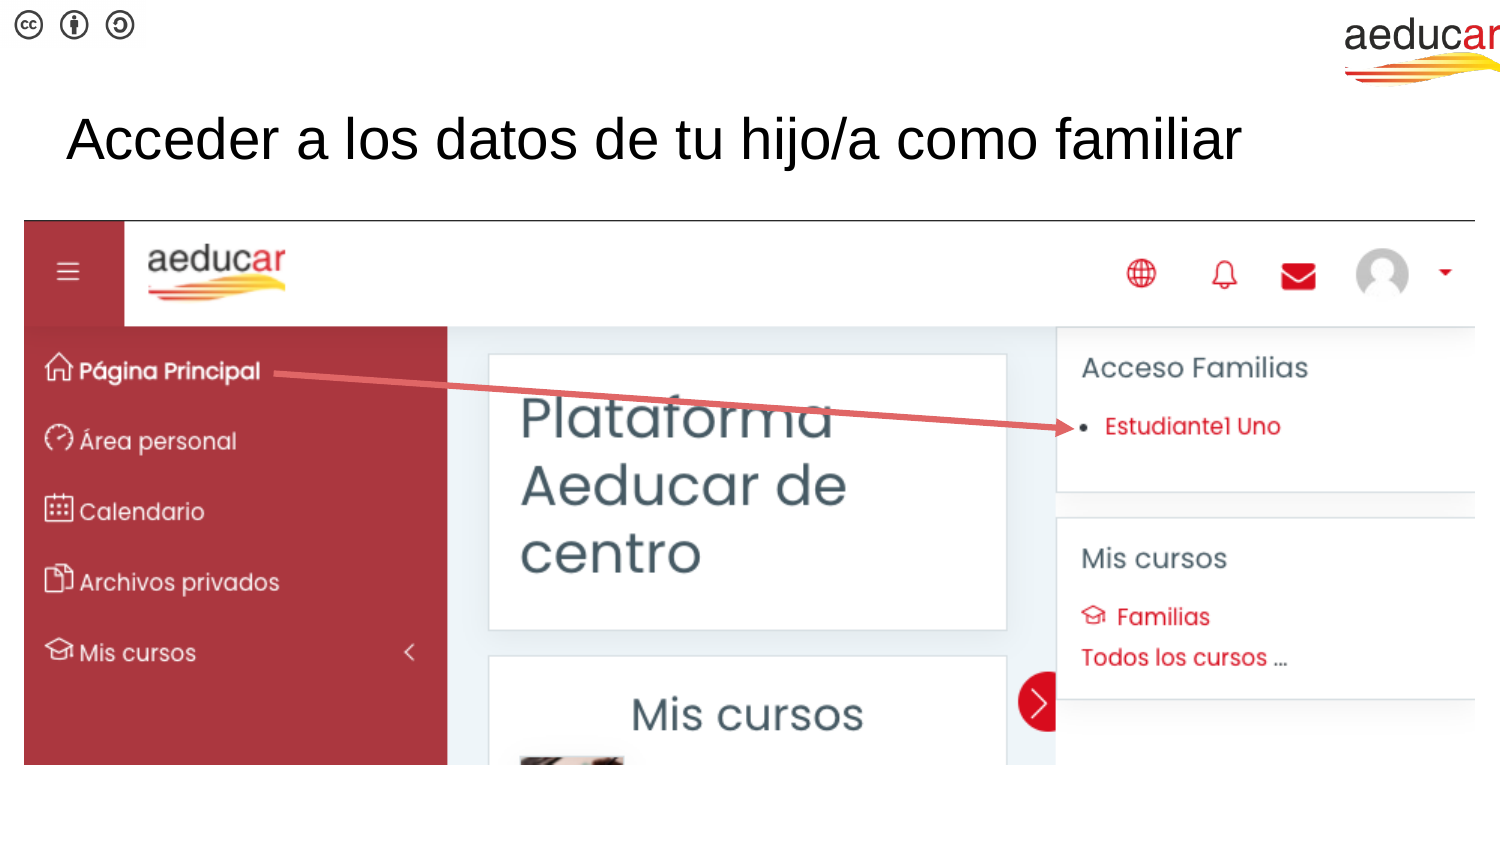

# Acceder a los datos de tu hijo/a como familiar